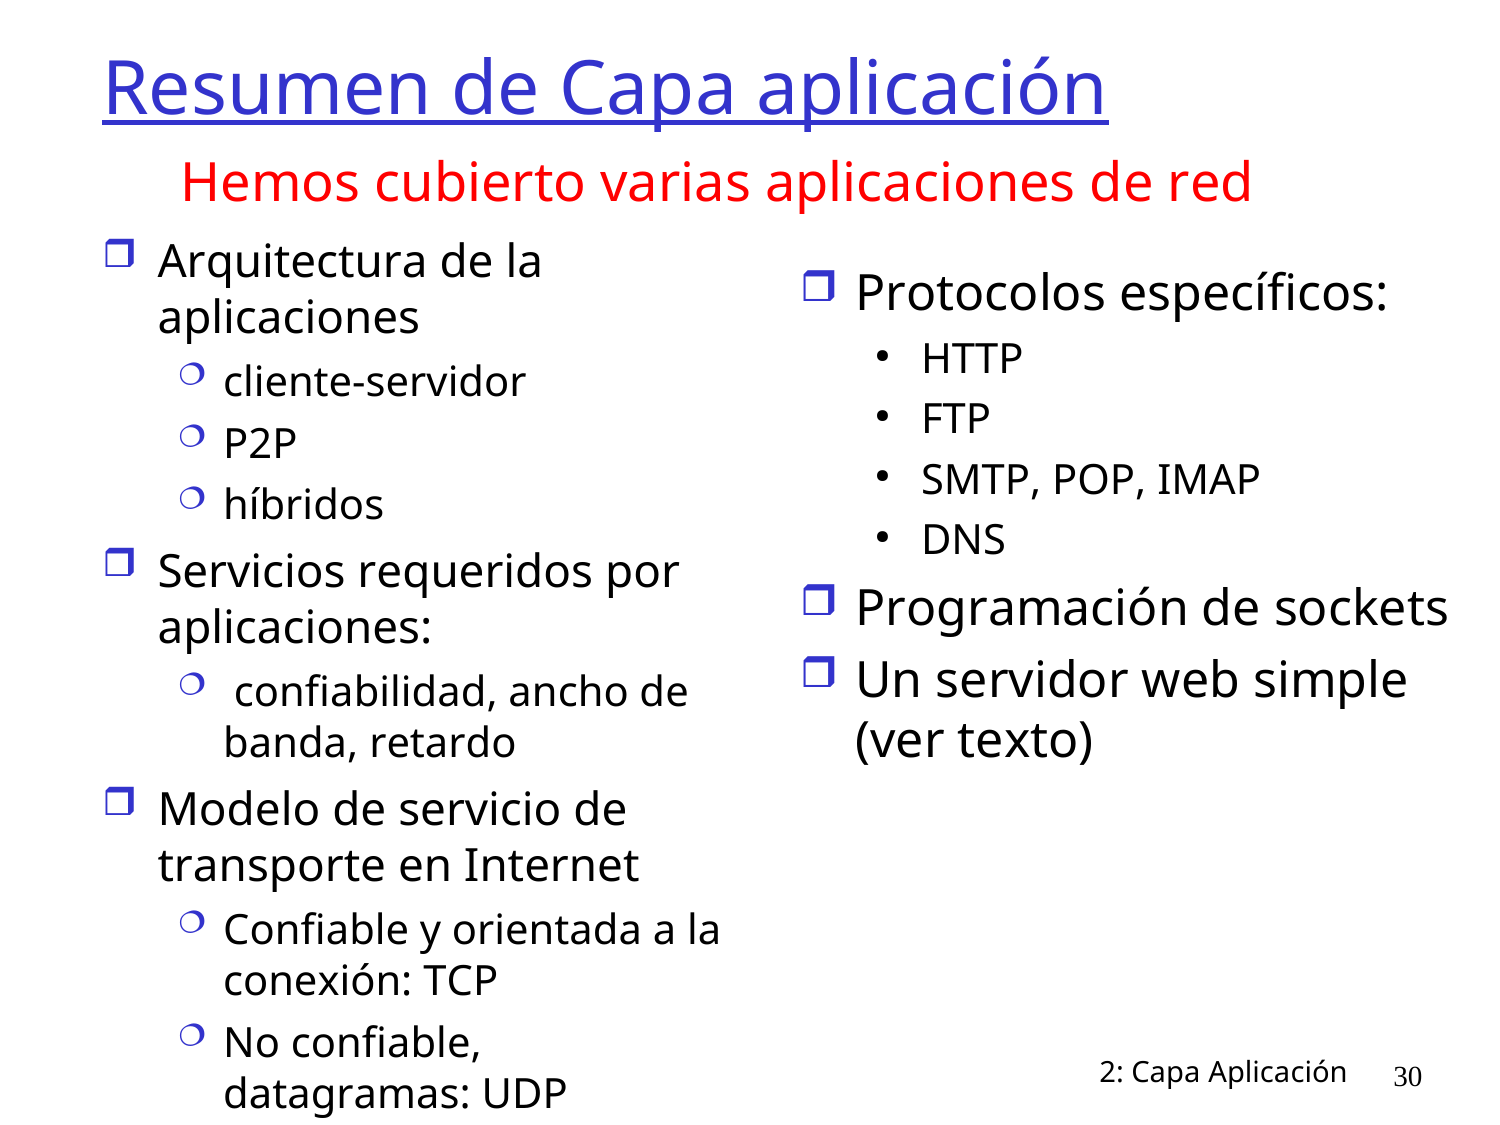

# Resumen de Capa aplicación
Hemos cubierto varias aplicaciones de red
Arquitectura de la aplicaciones
cliente-servidor
P2P
híbridos
Servicios requeridos por aplicaciones:
 confiabilidad, ancho de banda, retardo
Modelo de servicio de transporte en Internet
Confiable y orientada a la conexión: TCP
No confiable, datagramas: UDP
Protocolos específicos:
HTTP
FTP
SMTP, POP, IMAP
DNS
Programación de sockets
Un servidor web simple (ver texto)